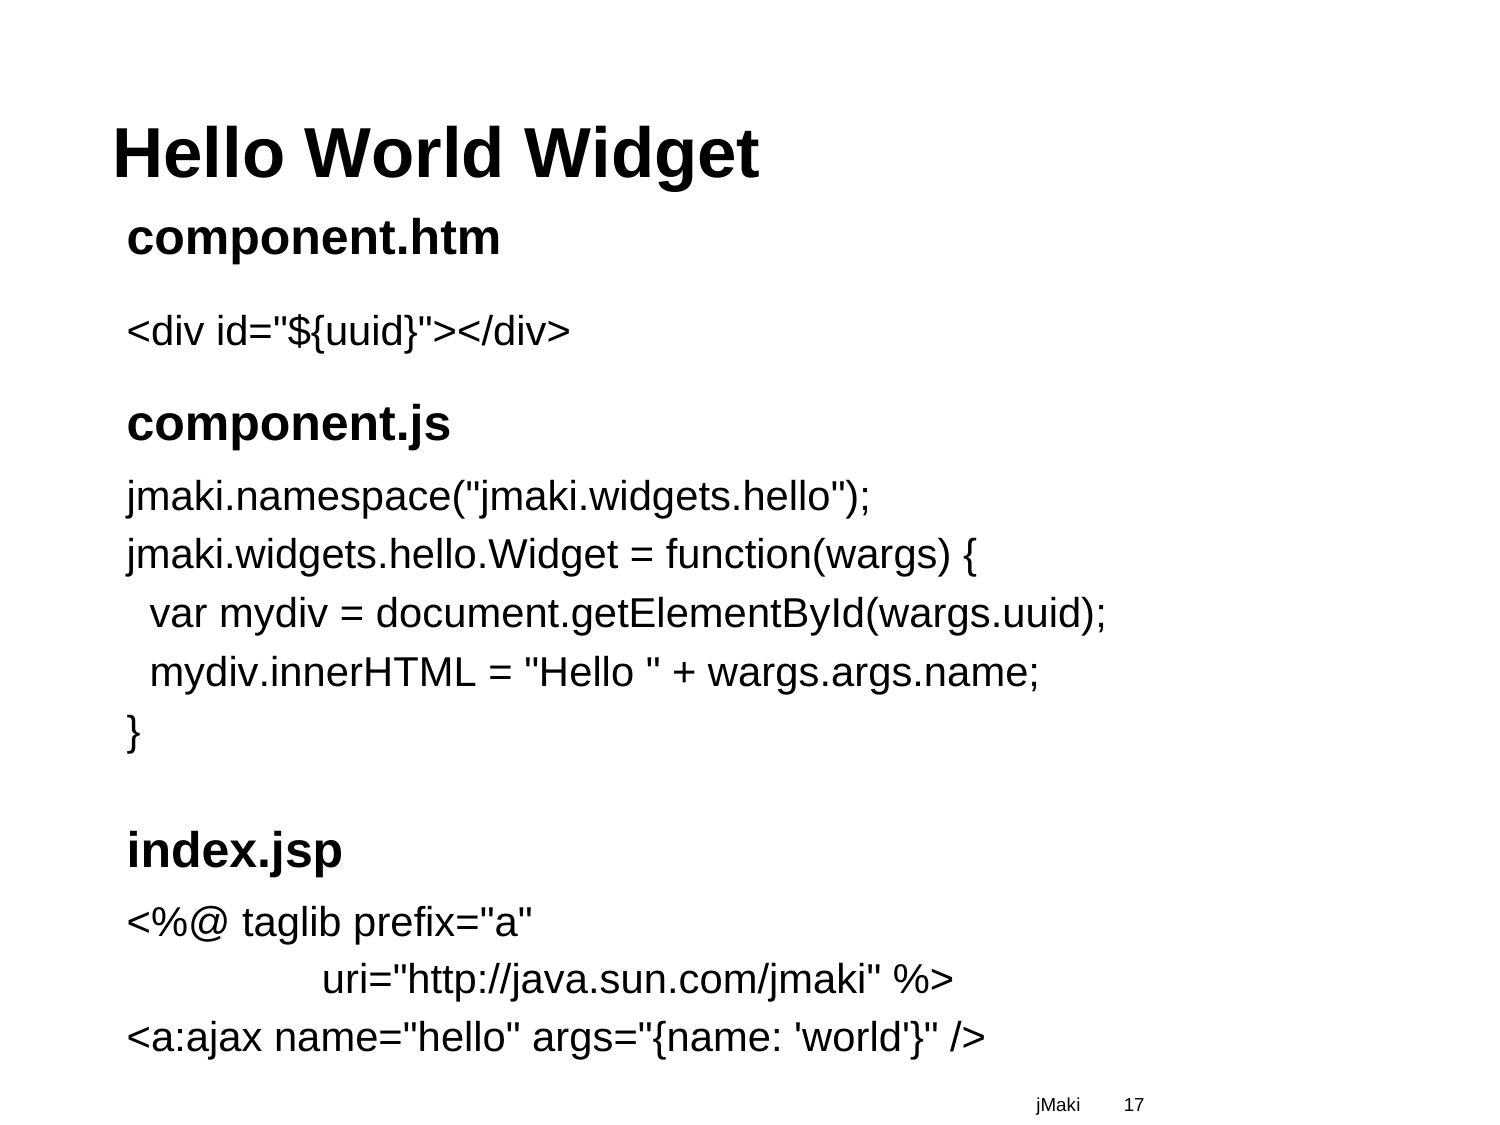

Hello World Widget
# component.htm
<div id="${uuid}"></div>
component.js
jmaki.namespace("jmaki.widgets.hello");
jmaki.widgets.hello.Widget = function(wargs) {
 var mydiv = document.getElementById(wargs.uuid);
 mydiv.innerHTML = "Hello " + wargs.args.name;
}
index.jsp
<%@ taglib prefix="a"
			 uri="http://java.sun.com/jmaki" %>
<a:ajax name="hello" args="{name: 'world'}" />